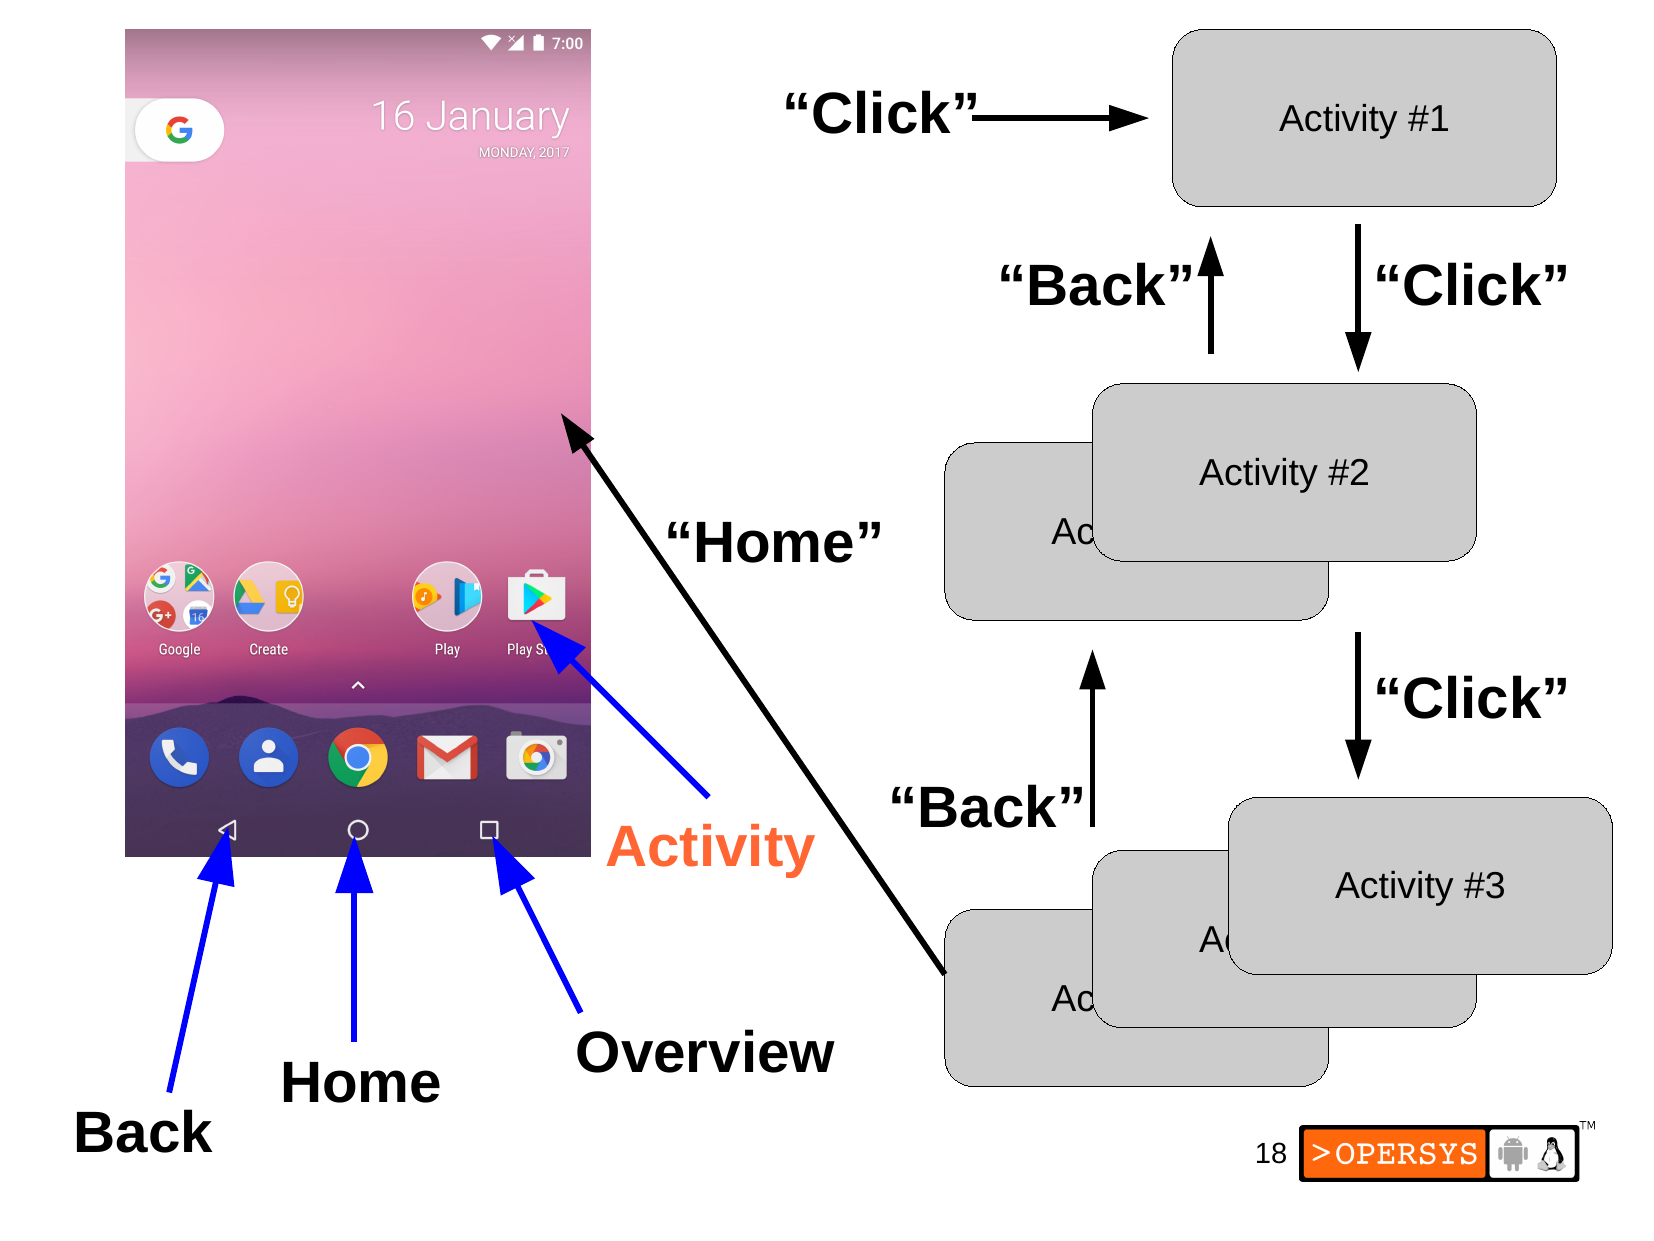

Activity #1
“Click”
“Back”
“Click”
Activity #2
Activity #1
“Home”
“Click”
“Back”
Activity #3
Activity
Activity #2
Activity #1
Overview
Home
Back